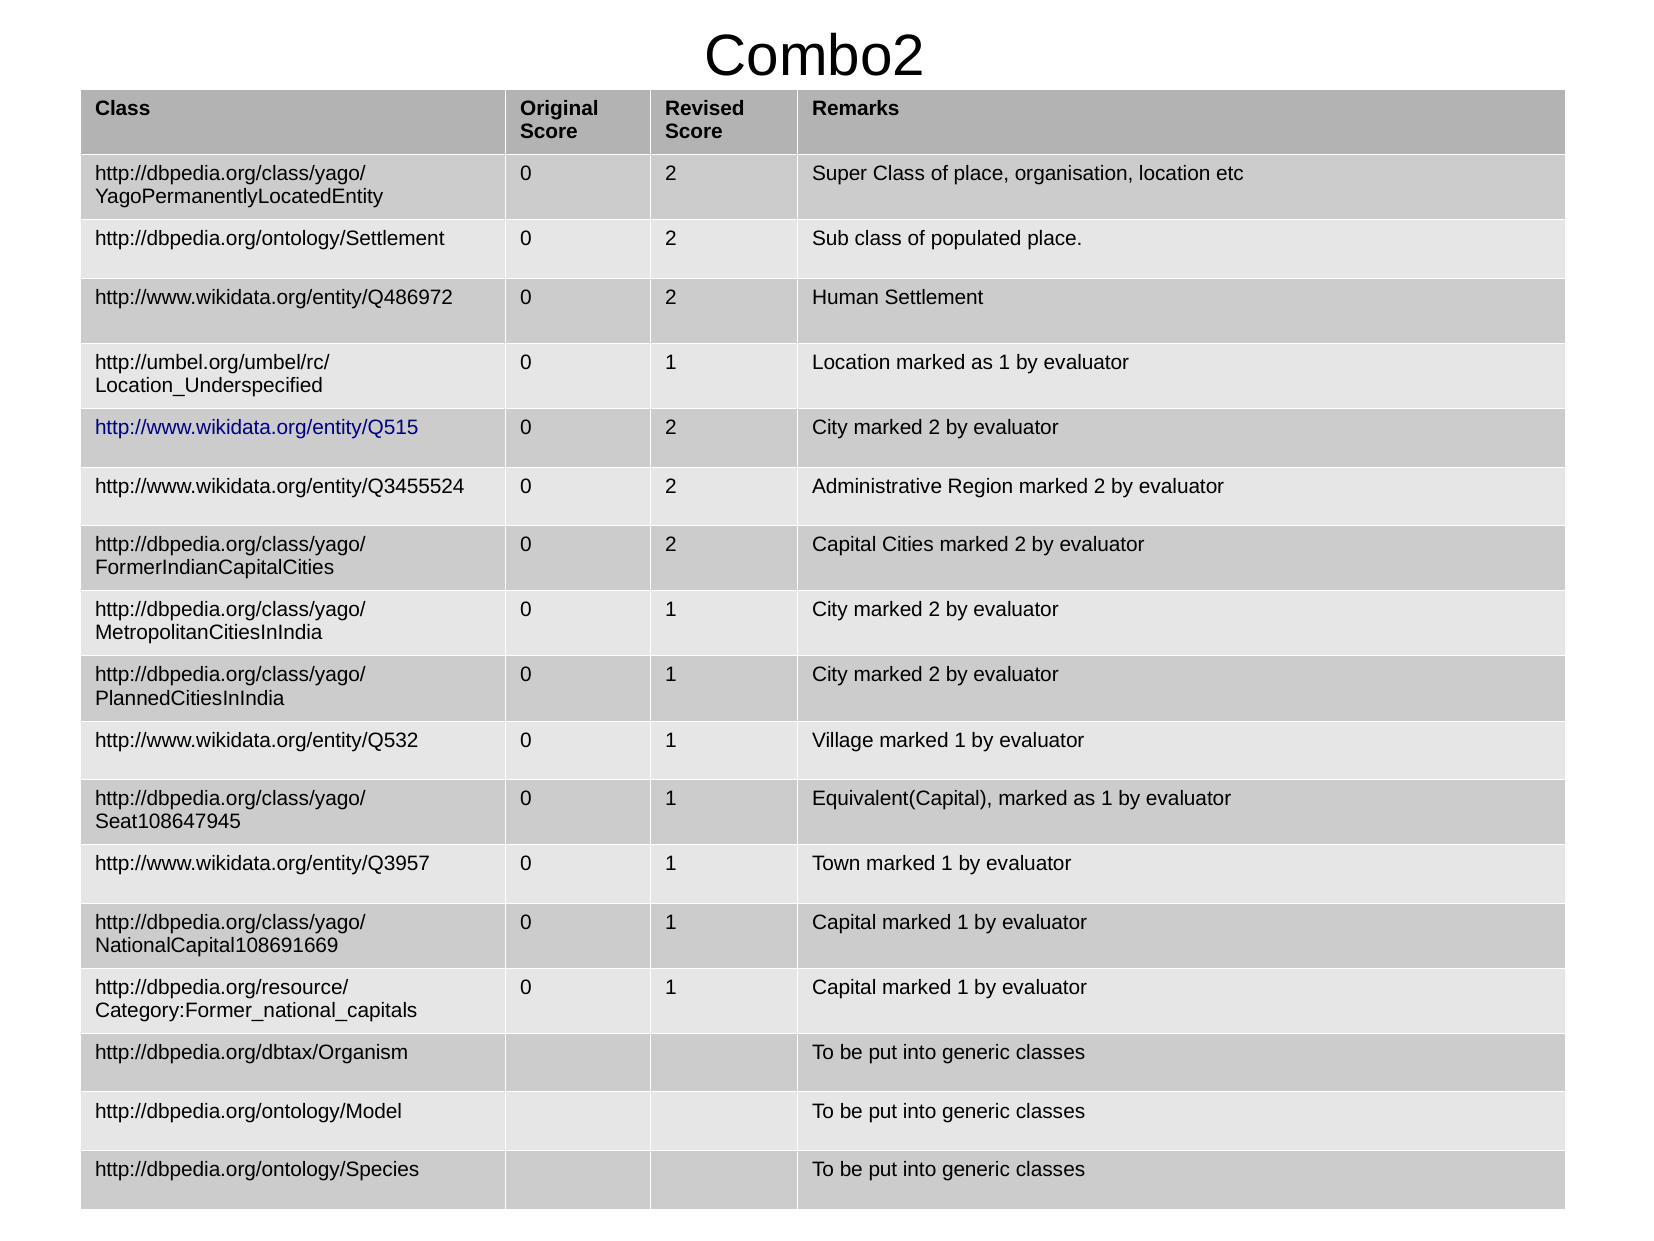

Combo2
# Combo2
| Class | Original Score | Revised Score | Remarks |
| --- | --- | --- | --- |
| http://dbpedia.org/class/yago/YagoPermanentlyLocatedEntity | 0 | 2 | Super Class of place, organisation, location etc |
| http://dbpedia.org/ontology/Settlement | 0 | 2 | Sub class of populated place. |
| http://www.wikidata.org/entity/Q486972 | 0 | 2 | Human Settlement |
| http://umbel.org/umbel/rc/Location\_Underspecified | 0 | 1 | Location marked as 1 by evaluator |
| http://www.wikidata.org/entity/Q515 | 0 | 2 | City marked 2 by evaluator |
| http://www.wikidata.org/entity/Q3455524 | 0 | 2 | Administrative Region marked 2 by evaluator |
| http://dbpedia.org/class/yago/FormerIndianCapitalCities | 0 | 2 | Capital Cities marked 2 by evaluator |
| http://dbpedia.org/class/yago/MetropolitanCitiesInIndia | 0 | 1 | City marked 2 by evaluator |
| http://dbpedia.org/class/yago/PlannedCitiesInIndia | 0 | 1 | City marked 2 by evaluator |
| http://www.wikidata.org/entity/Q532 | 0 | 1 | Village marked 1 by evaluator |
| http://dbpedia.org/class/yago/Seat108647945 | 0 | 1 | Equivalent(Capital), marked as 1 by evaluator |
| http://www.wikidata.org/entity/Q3957 | 0 | 1 | Town marked 1 by evaluator |
| http://dbpedia.org/class/yago/NationalCapital108691669 | 0 | 1 | Capital marked 1 by evaluator |
| http://dbpedia.org/resource/Category:Former\_national\_capitals | 0 | 1 | Capital marked 1 by evaluator |
| http://dbpedia.org/dbtax/Organism | | | To be put into generic classes |
| http://dbpedia.org/ontology/Model | | | To be put into generic classes |
| http://dbpedia.org/ontology/Species | | | To be put into generic classes |